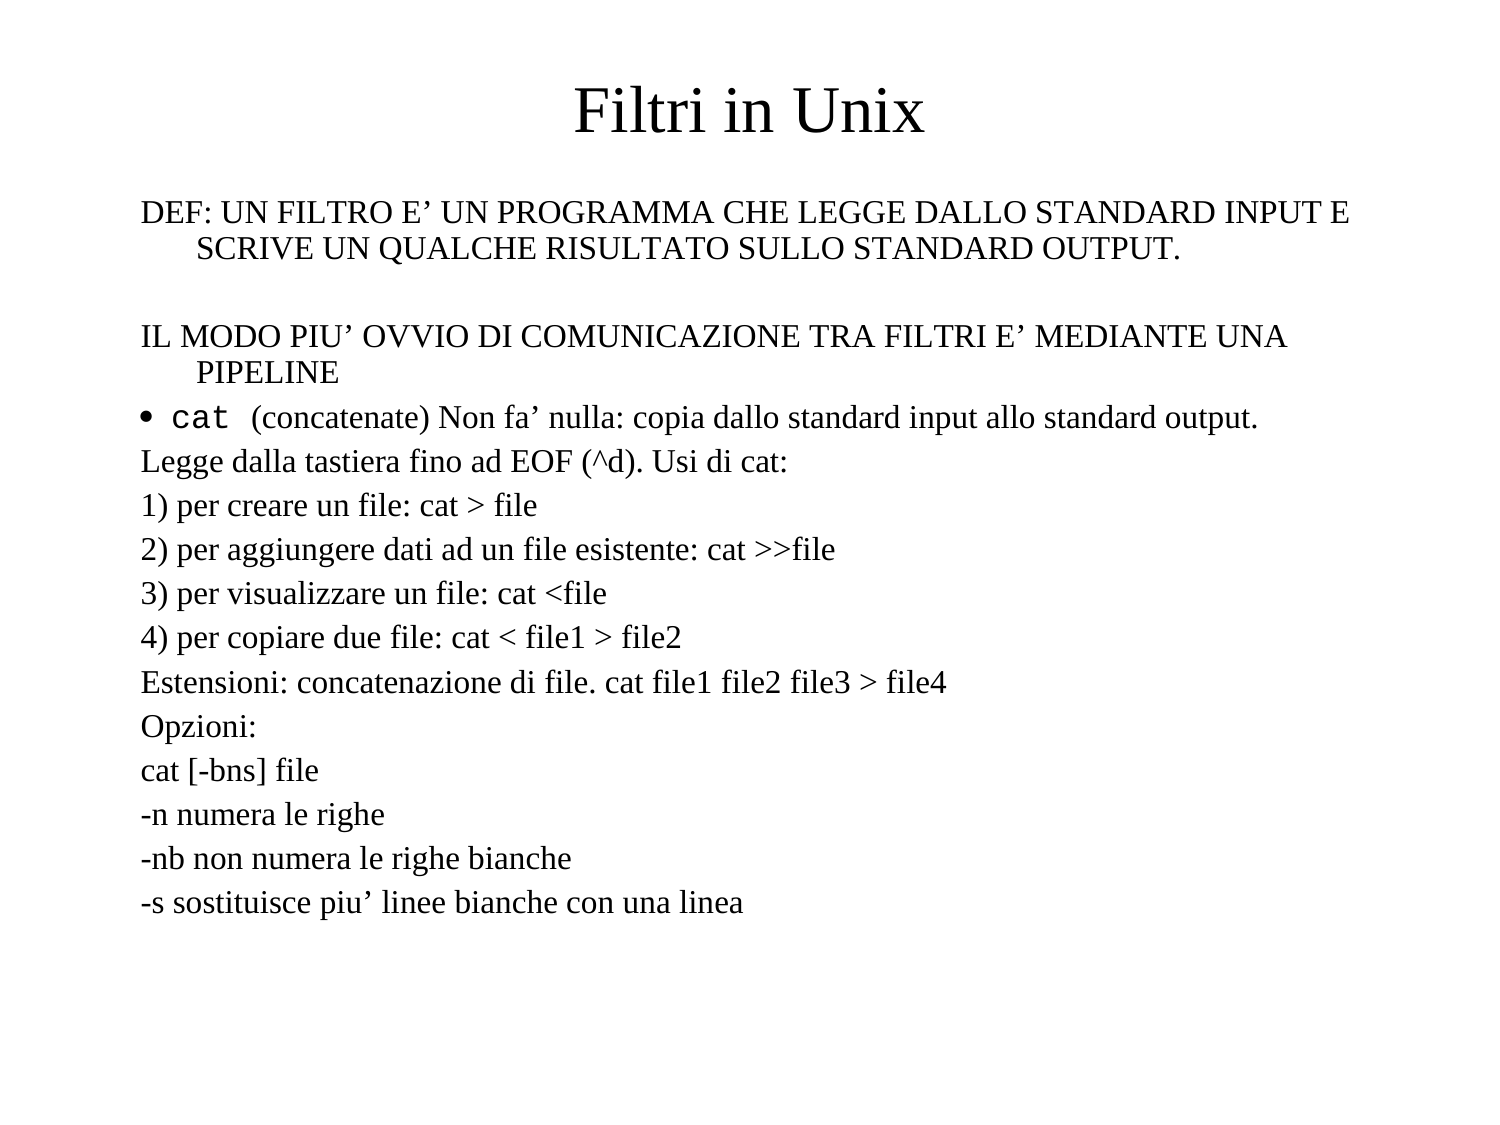

# Filtri in Unix
DEF: UN FILTRO E’ UN PROGRAMMA CHE LEGGE DALLO STANDARD INPUT E SCRIVE UN QUALCHE RISULTATO SULLO STANDARD OUTPUT.
IL MODO PIU’ OVVIO DI COMUNICAZIONE TRA FILTRI E’ MEDIANTE UNA PIPELINE
cat (concatenate) Non fa’ nulla: copia dallo standard input allo standard output.
Legge dalla tastiera fino ad EOF (^d). Usi di cat:
1) per creare un file: cat > file
2) per aggiungere dati ad un file esistente: cat >>file
3) per visualizzare un file: cat <file
4) per copiare due file: cat < file1 > file2
Estensioni: concatenazione di file. cat file1 file2 file3 > file4
Opzioni:
cat [-bns] file
-n numera le righe
-nb non numera le righe bianche
-s sostituisce piu’ linee bianche con una linea